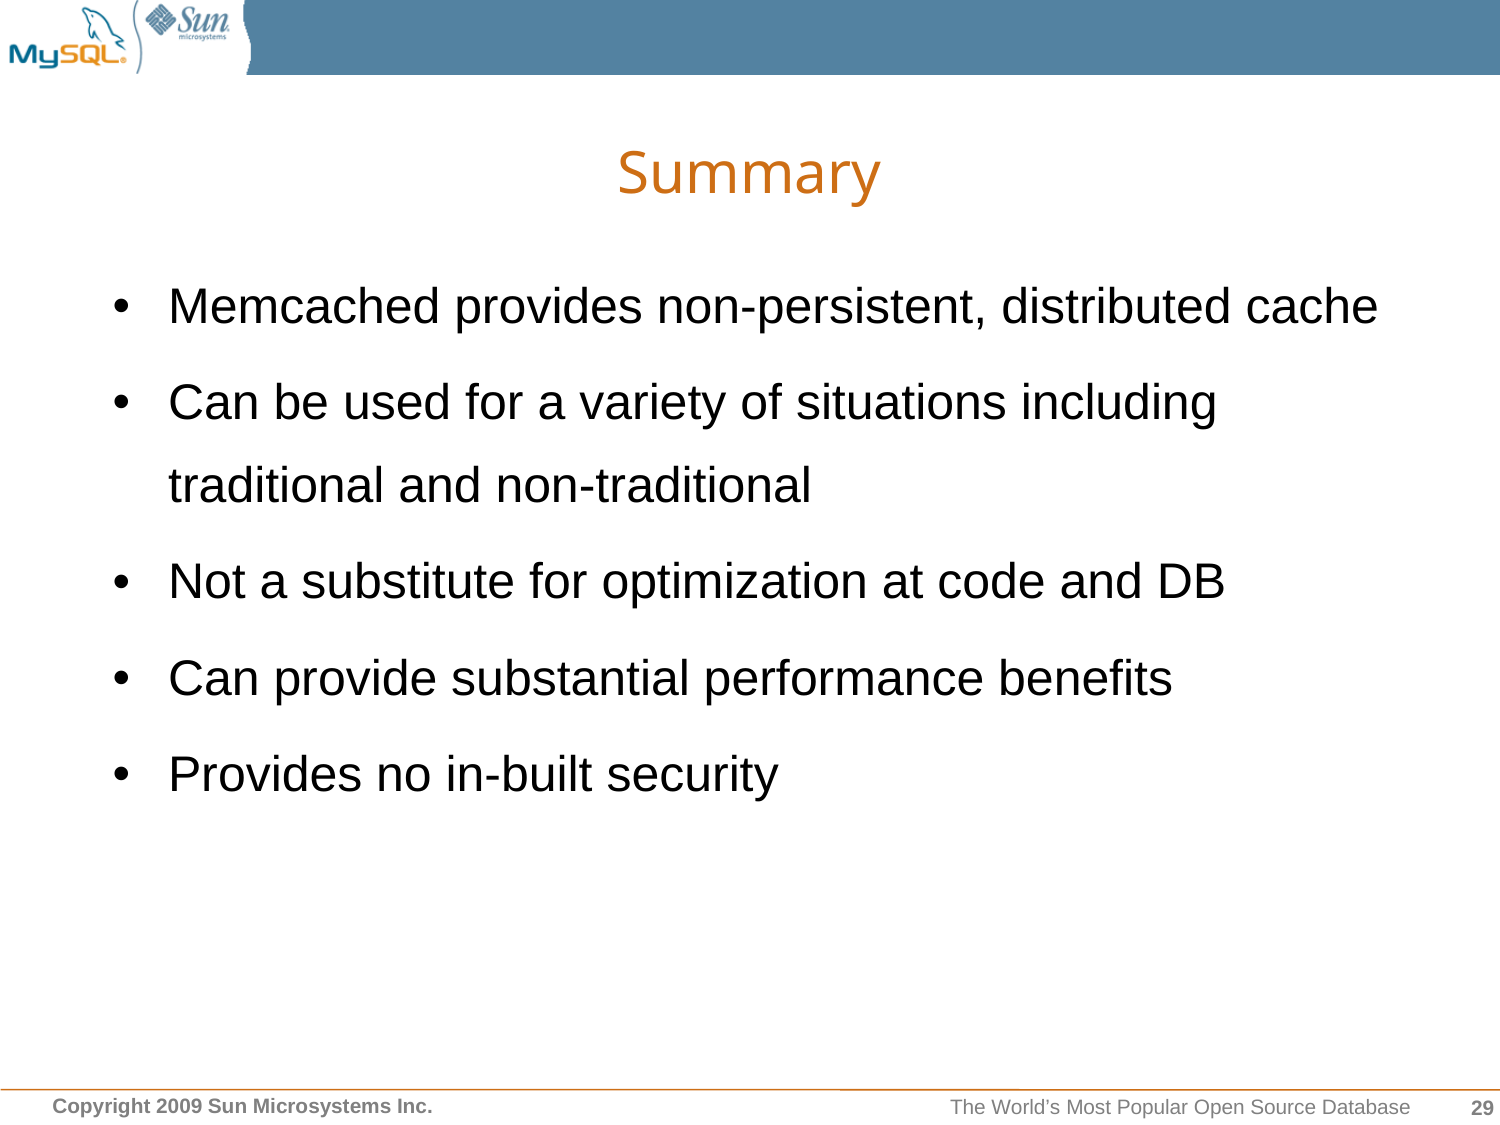

# Summary
Memcached provides non-persistent, distributed cache
Can be used for a variety of situations including traditional and non-traditional
Not a substitute for optimization at code and DB
Can provide substantial performance benefits
Provides no in-built security